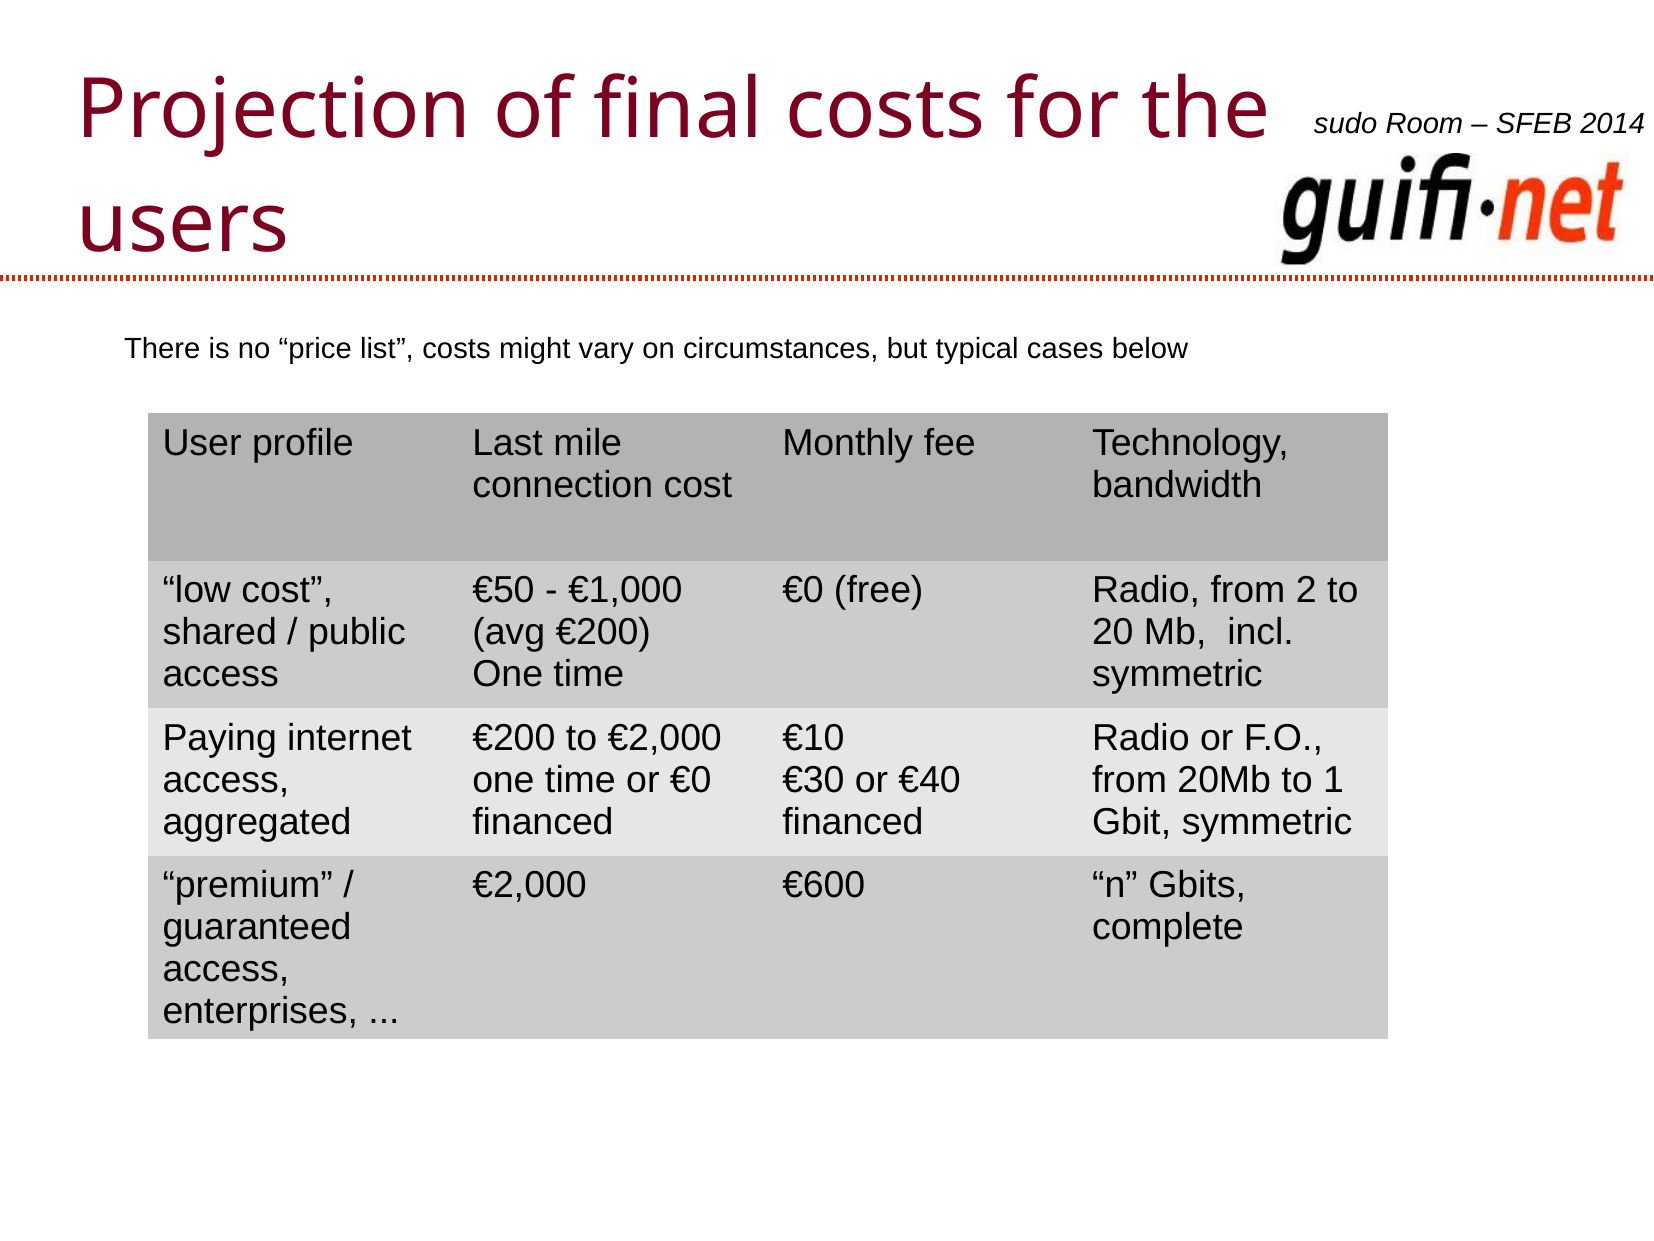

# Projection of final costs for the users
sudo Room – SFEB 2014
There is no “price list”, costs might vary on circumstances, but typical cases below
| User profile | Last mile connection cost | Monthly fee | Technology, bandwidth |
| --- | --- | --- | --- |
| “low cost”, shared / public access | €50 - €1,000 (avg €200) One time | €0 (free) | Radio, from 2 to 20 Mb, incl. symmetric |
| Paying internet access, aggregated | €200 to €2,000 one time or €0 financed | €10 €30 or €40 financed | Radio or F.O., from 20Mb to 1 Gbit, symmetric |
| “premium” / guaranteed access, enterprises, ... | €2,000 | €600 | “n” Gbits, complete |